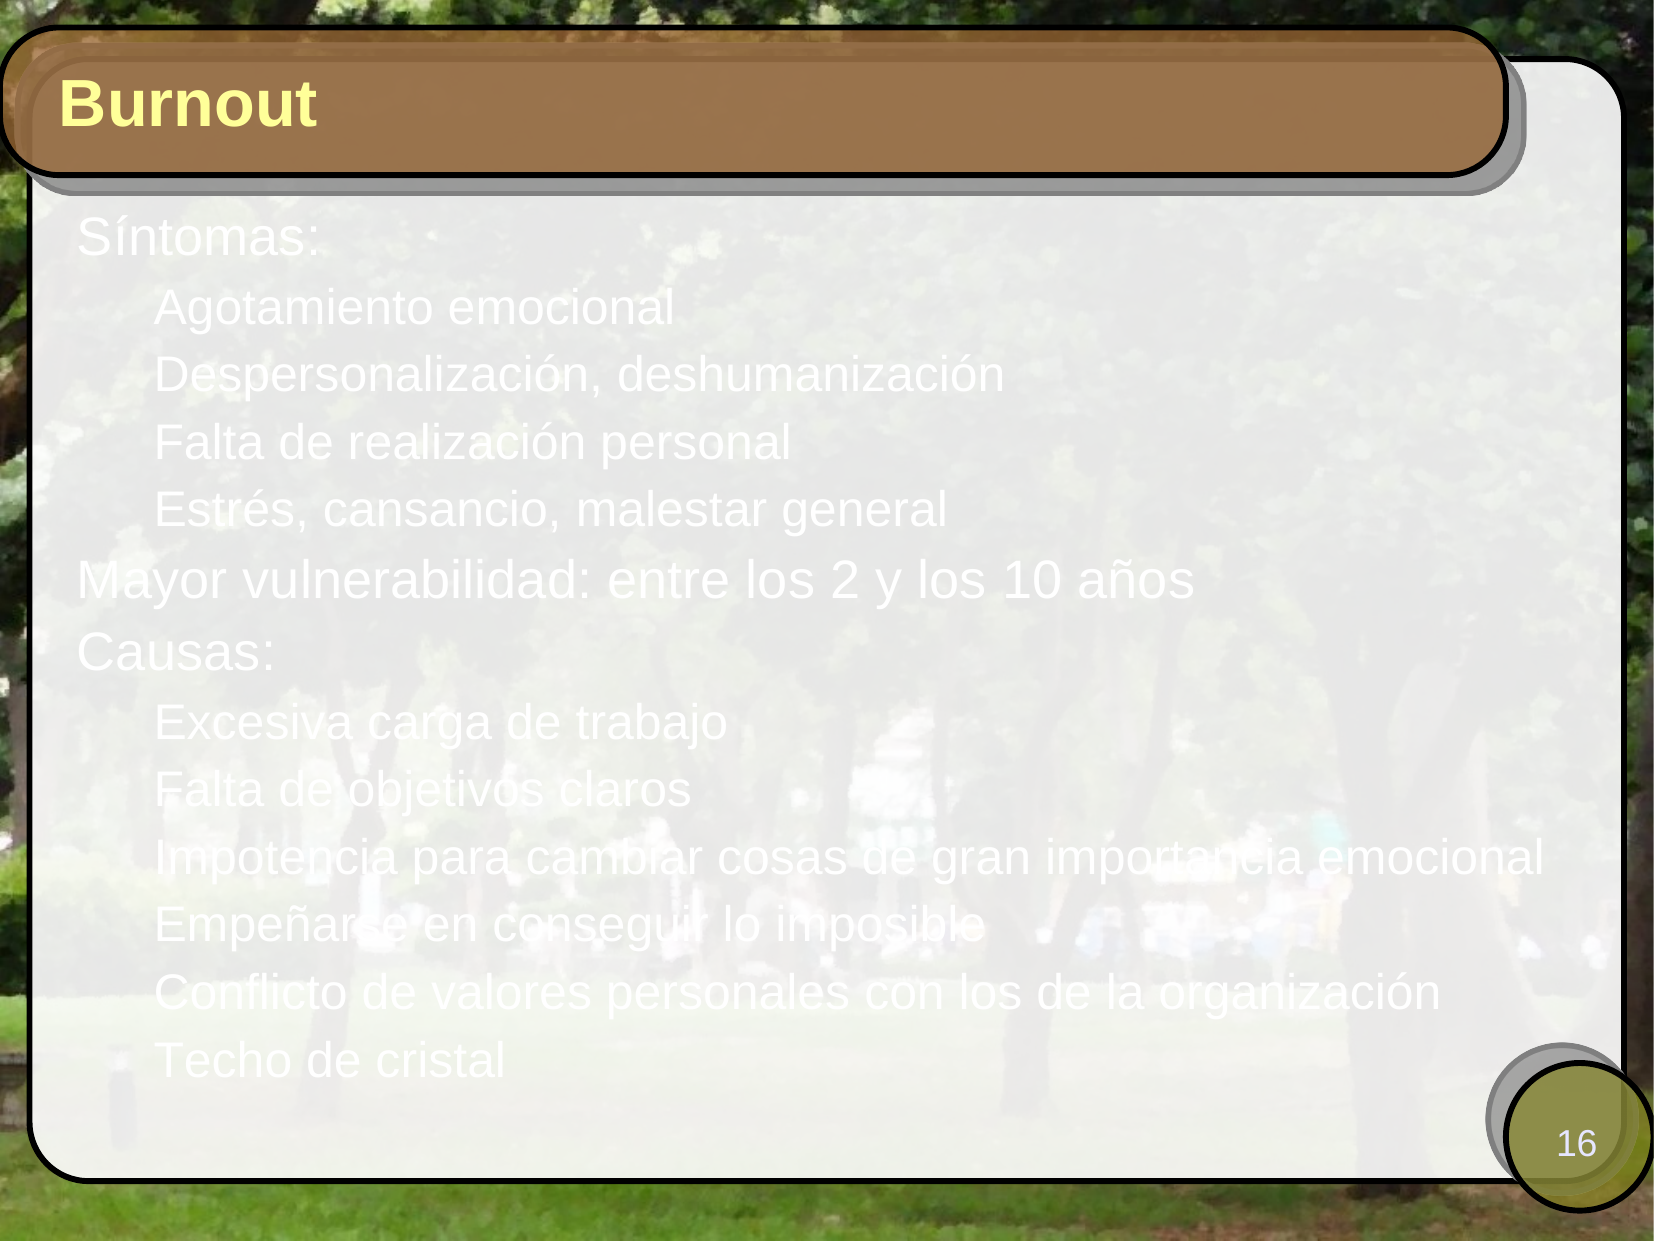

# Burnout
Síntomas:
Agotamiento emocional
Despersonalización, deshumanización
Falta de realización personal
Estrés, cansancio, malestar general
Mayor vulnerabilidad: entre los 2 y los 10 años
Causas:
Excesiva carga de trabajo
Falta de objetivos claros
Impotencia para cambiar cosas de gran importancia emocional
Empeñarse en conseguir lo imposible
Conflicto de valores personales con los de la organización
Techo de cristal
16